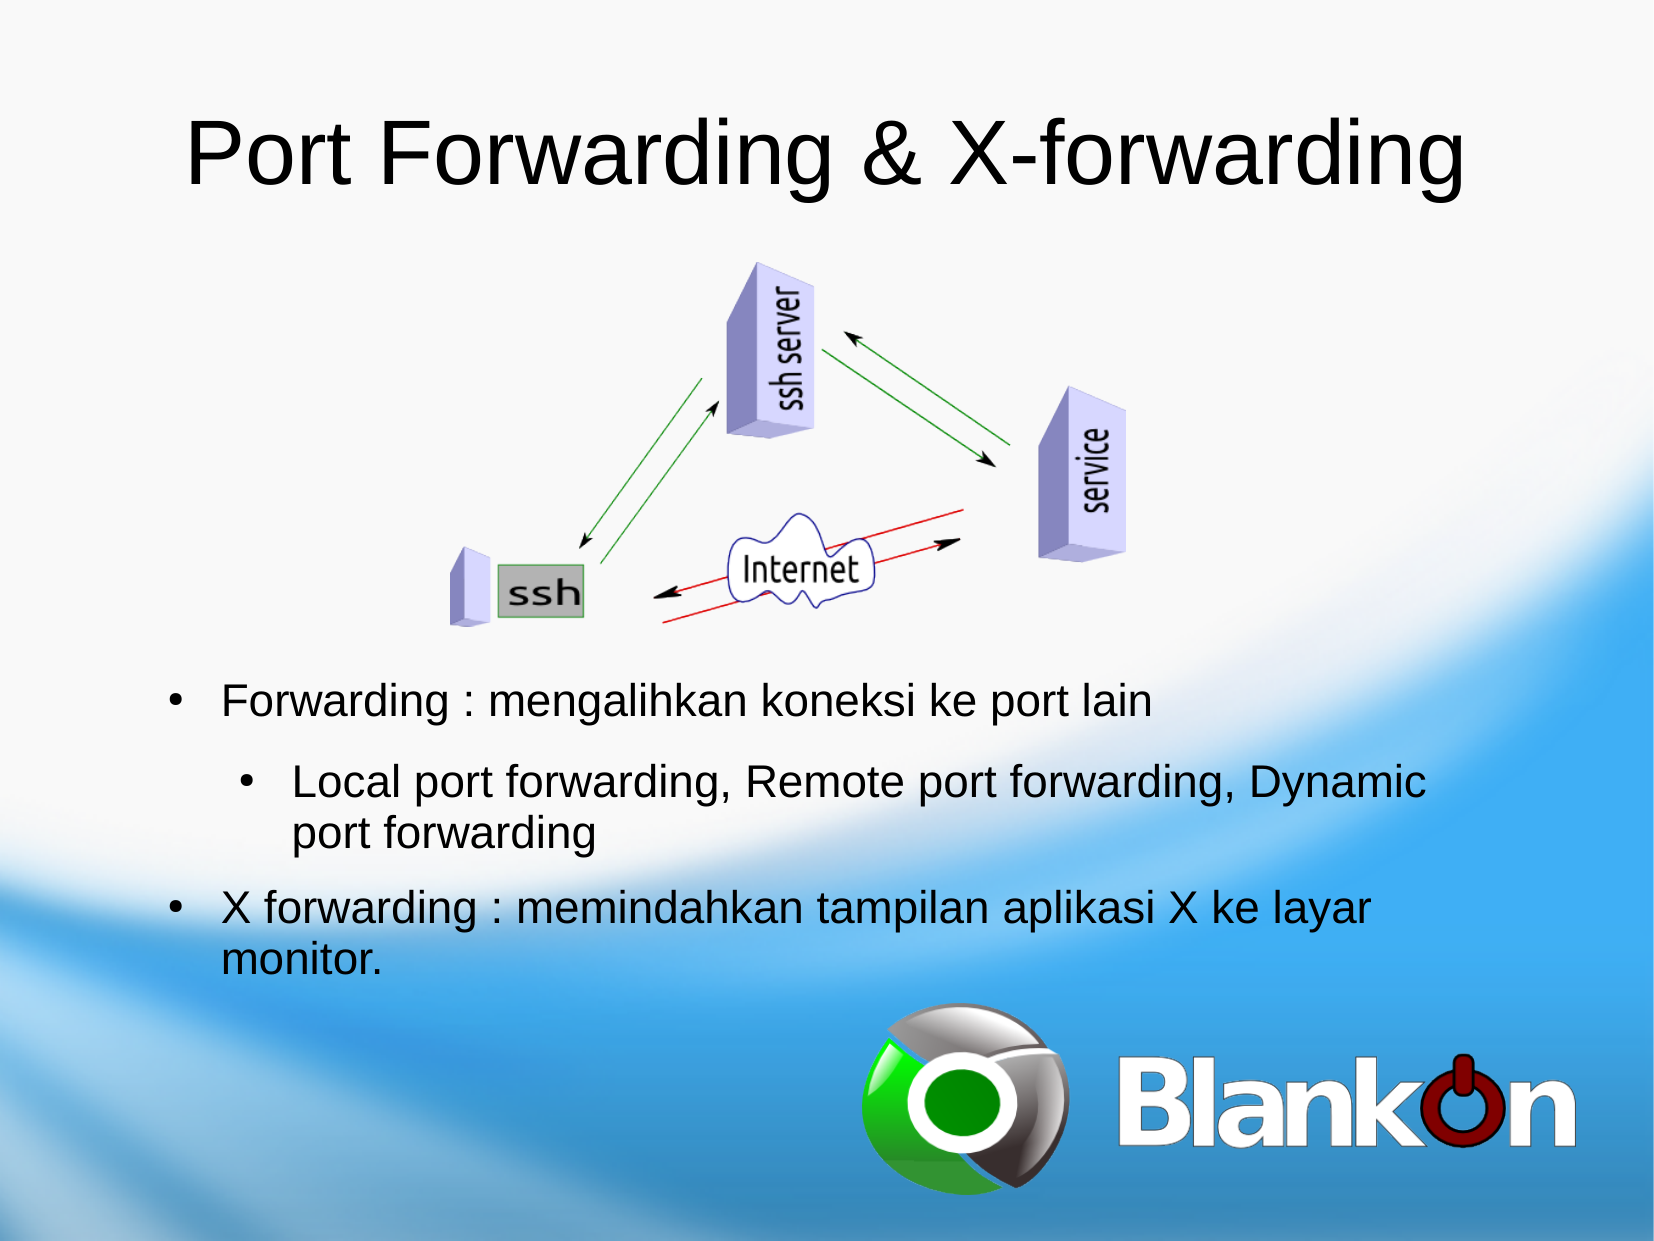

# Port Forwarding & X-forwarding
Forwarding : mengalihkan koneksi ke port lain
Local port forwarding, Remote port forwarding, Dynamic port forwarding
X forwarding : memindahkan tampilan aplikasi X ke layar monitor.